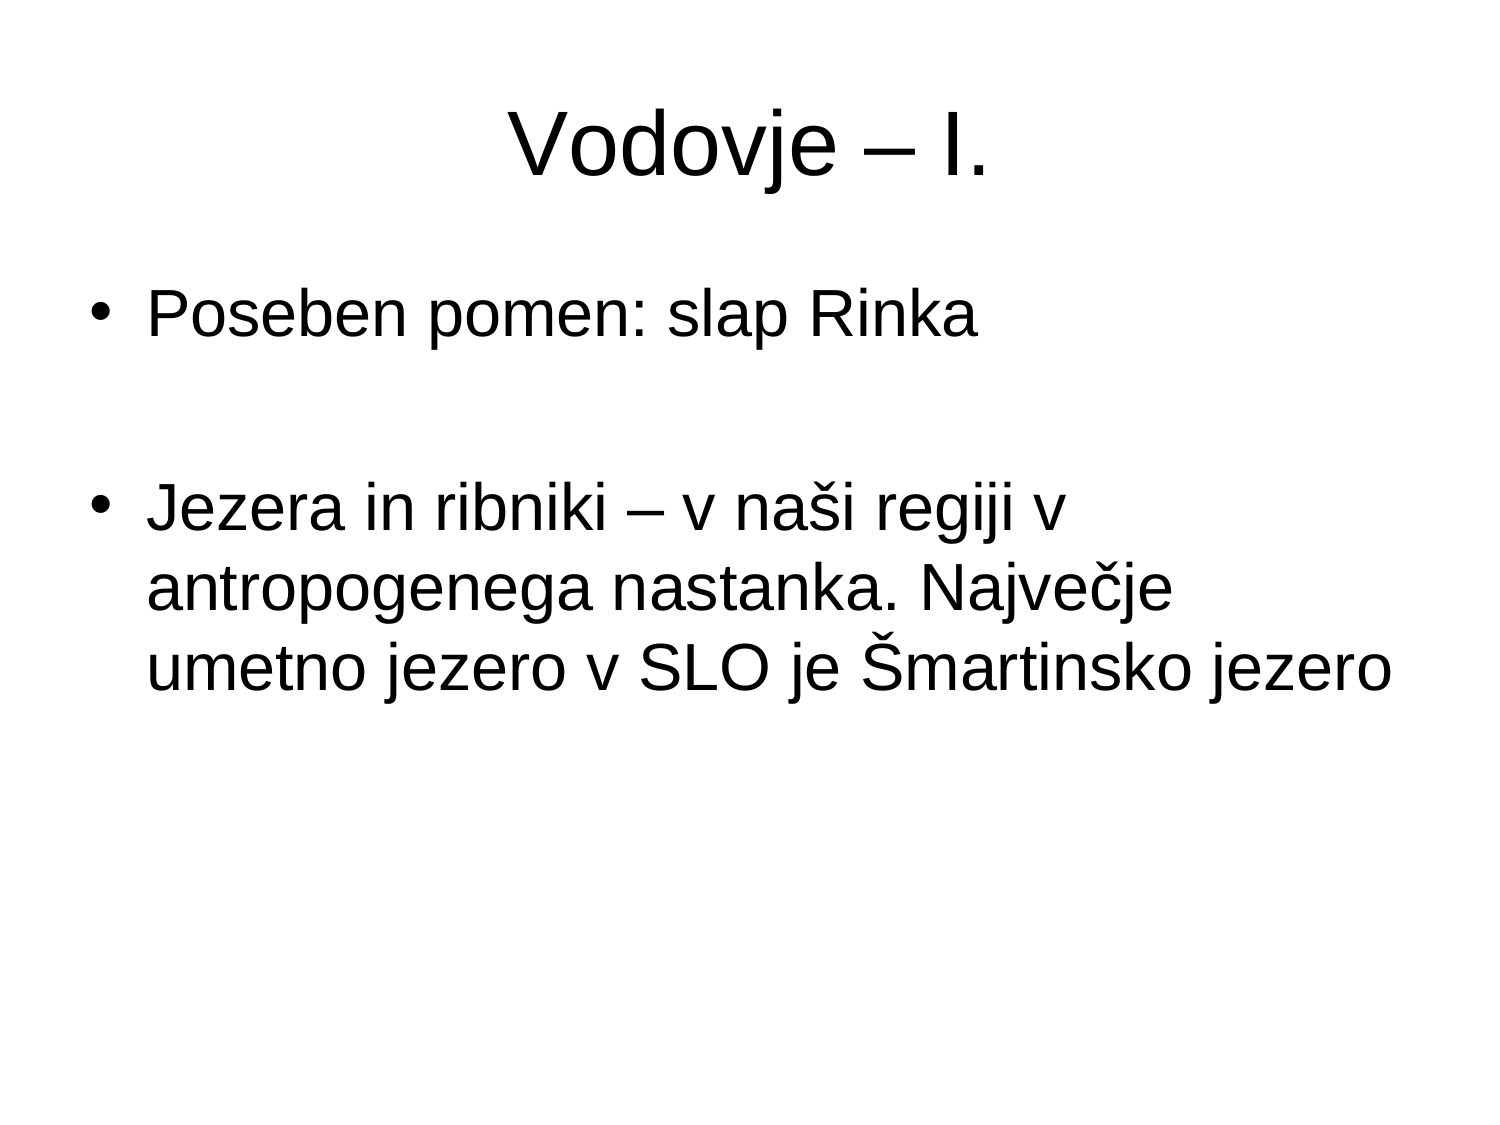

# Vodovje – I.
Poseben pomen: slap Rinka
Jezera in ribniki – v naši regiji v antropogenega nastanka. Največje umetno jezero v SLO je Šmartinsko jezero